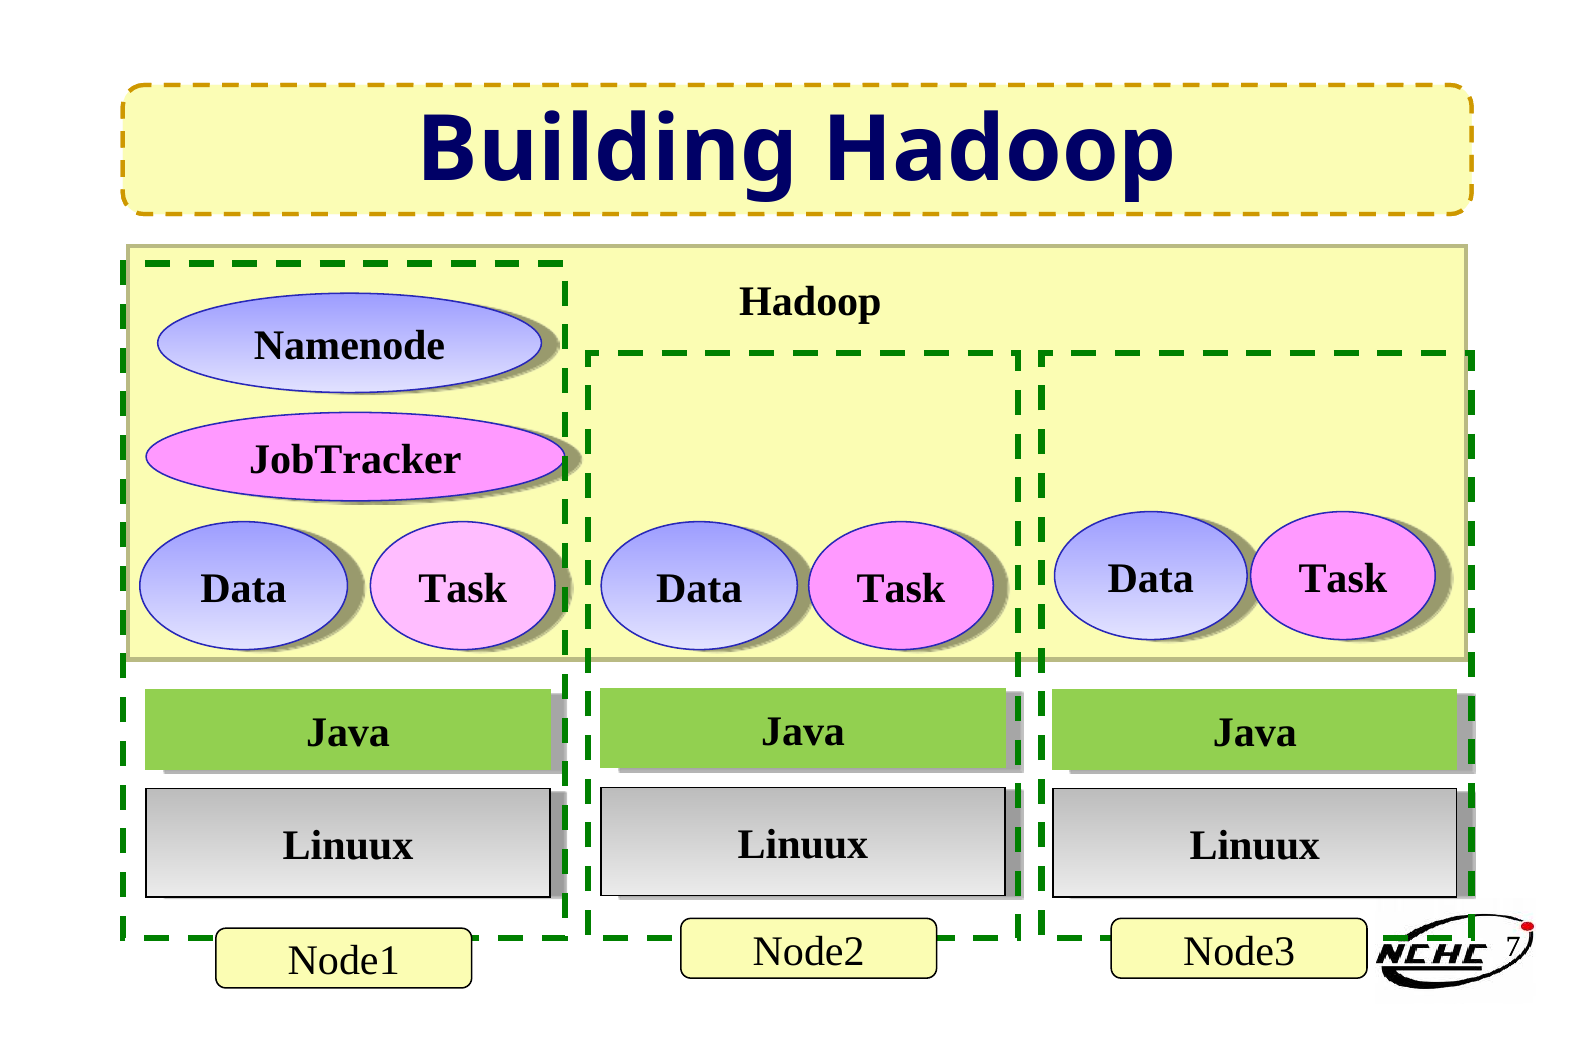

# Building Hadoop
Hadoop
Namenode
JobTracker
Data
Task
Data
Task
Data
Task
Java
Java
Java
Linuux
Linuux
Linuux
Node2
Node3
Node1